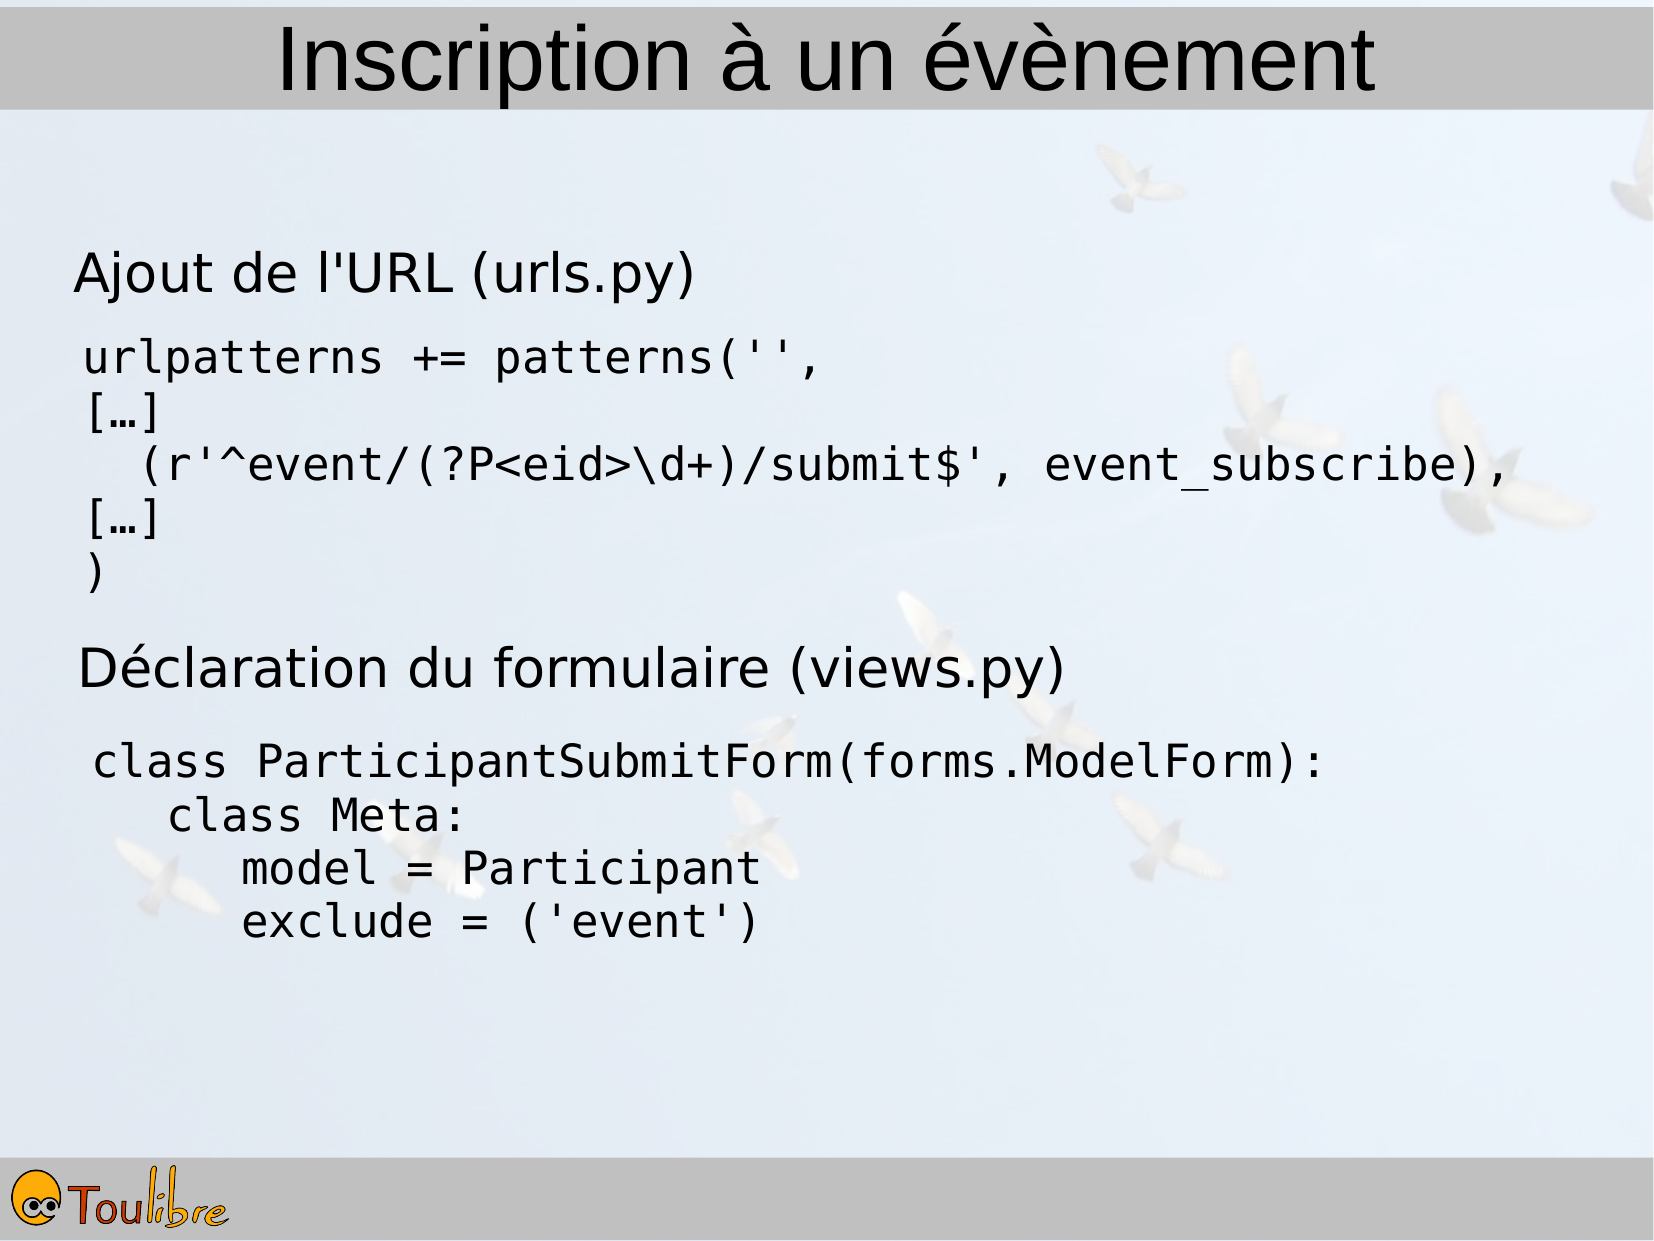

# Inscription à un évènement
Ajout de l'URL (urls.py)
urlpatterns += patterns('',
[…]
 (r'^event/(?P<eid>\d+)/submit$', event_subscribe),
[…]
)
Déclaration du formulaire (views.py)
class ParticipantSubmitForm(forms.ModelForm):
	class Meta:
		model = Participant
		exclude = ('event')